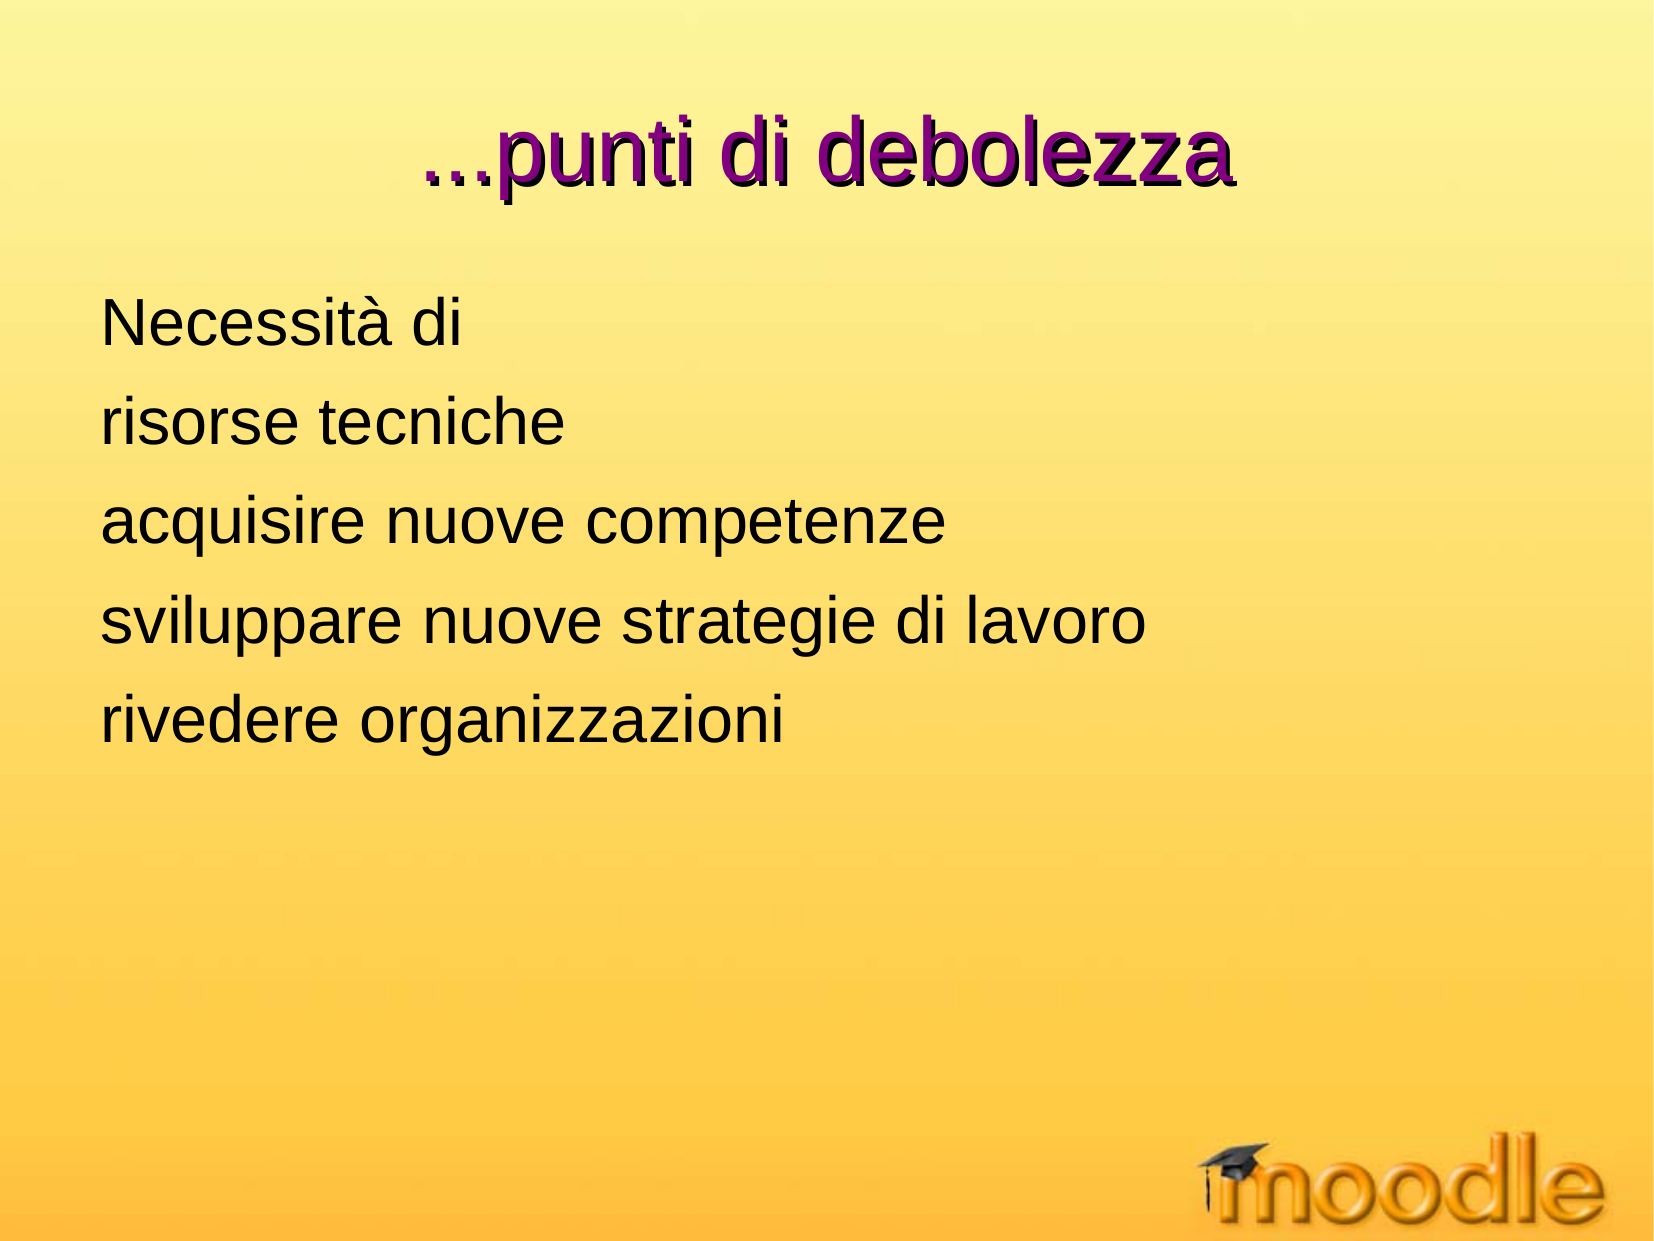

# ...punti di debolezza
Necessità di
risorse tecniche
acquisire nuove competenze
sviluppare nuove strategie di lavoro
rivedere organizzazioni